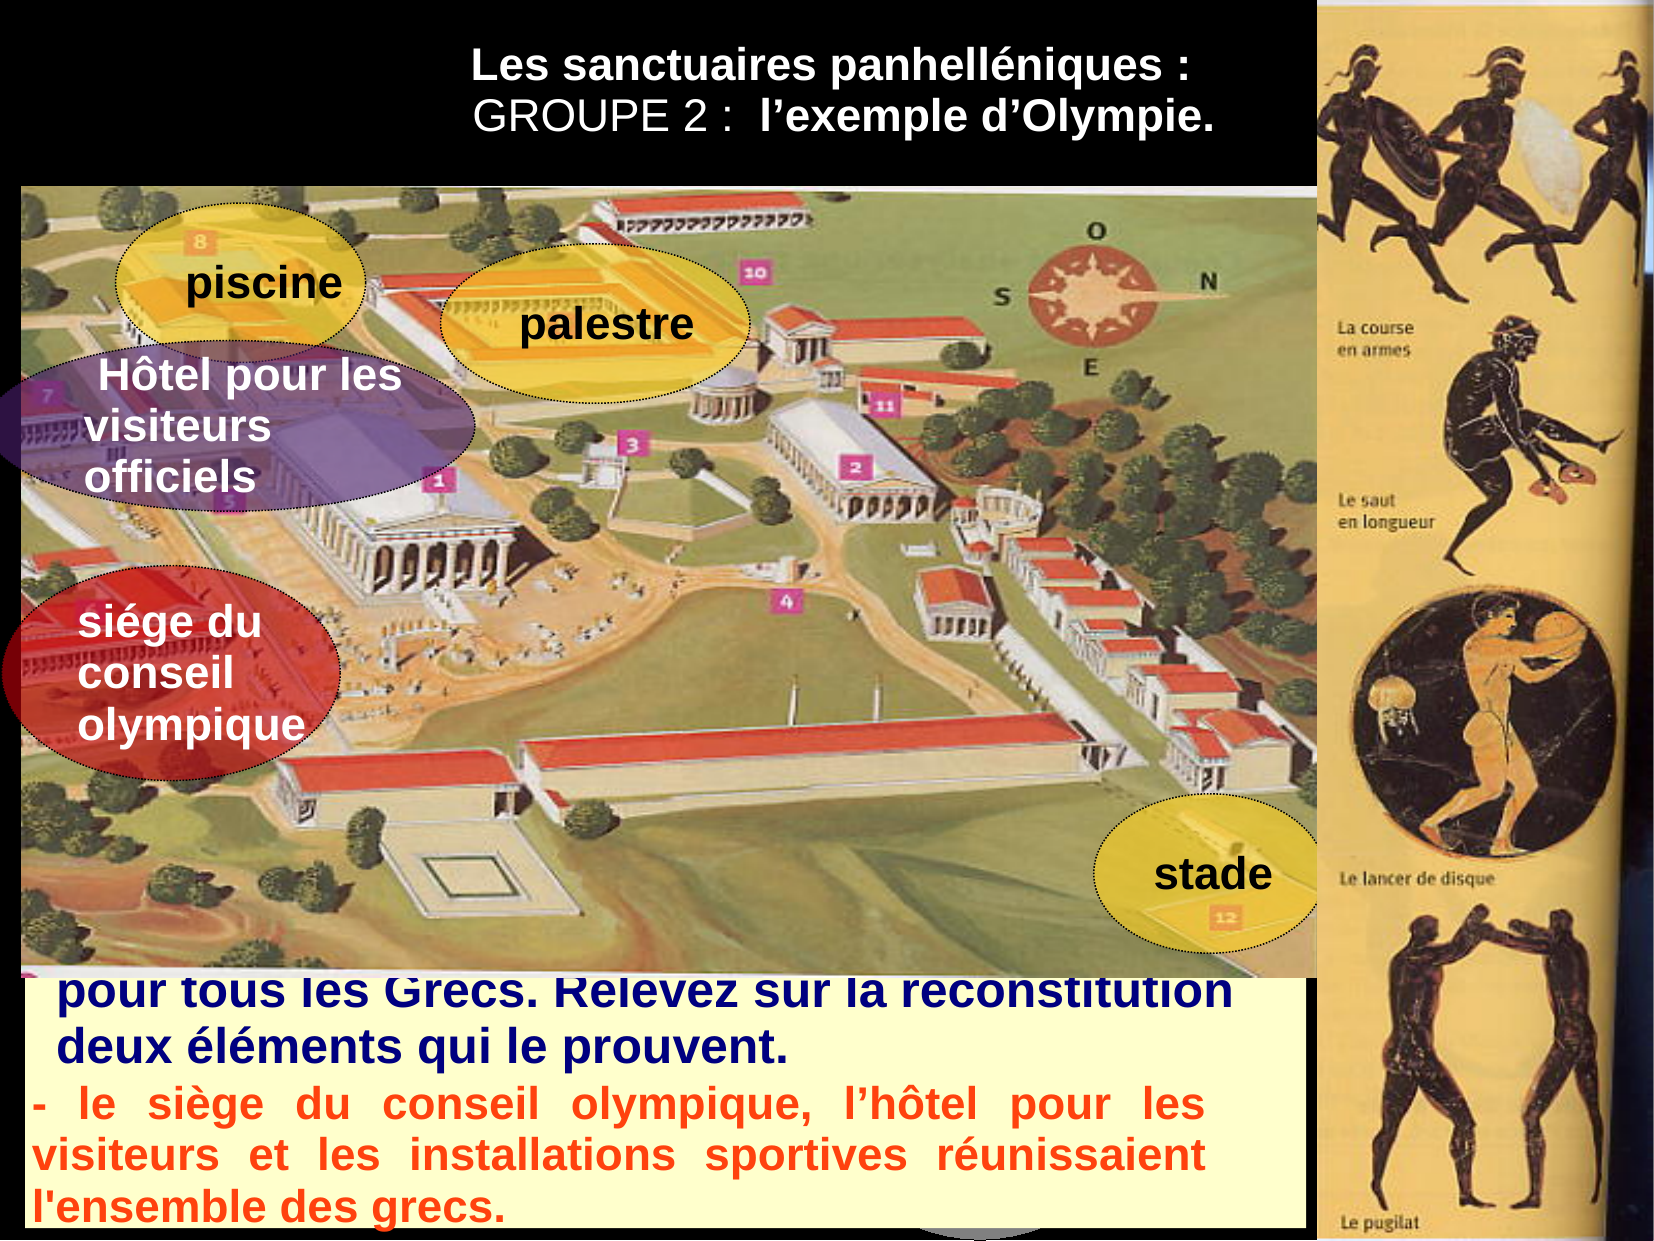

Les sanctuaires panhelléniques :
 GROUPE 2 : l’exemple d’Olympie.
 piscine
 palestre
 Hôtel pour les
visiteurs
officiels
 Temple
de Zeus
siége du
conseil
olympique
1) A quel dieu ce sanctuaire est-il consacré ?
2) Panhellénique signifie que ce lieu est important pour tous les Grecs. Relevez sur la reconstitution deux éléments qui le prouvent.
stade
- Ce sanctuaire est consacré à Zeus, à qui le principal temple est dédié.
 L
- le siège du conseil olympique, l’hôtel pour les visiteurs et les installations sportives réunissaient l'ensemble des grecs.